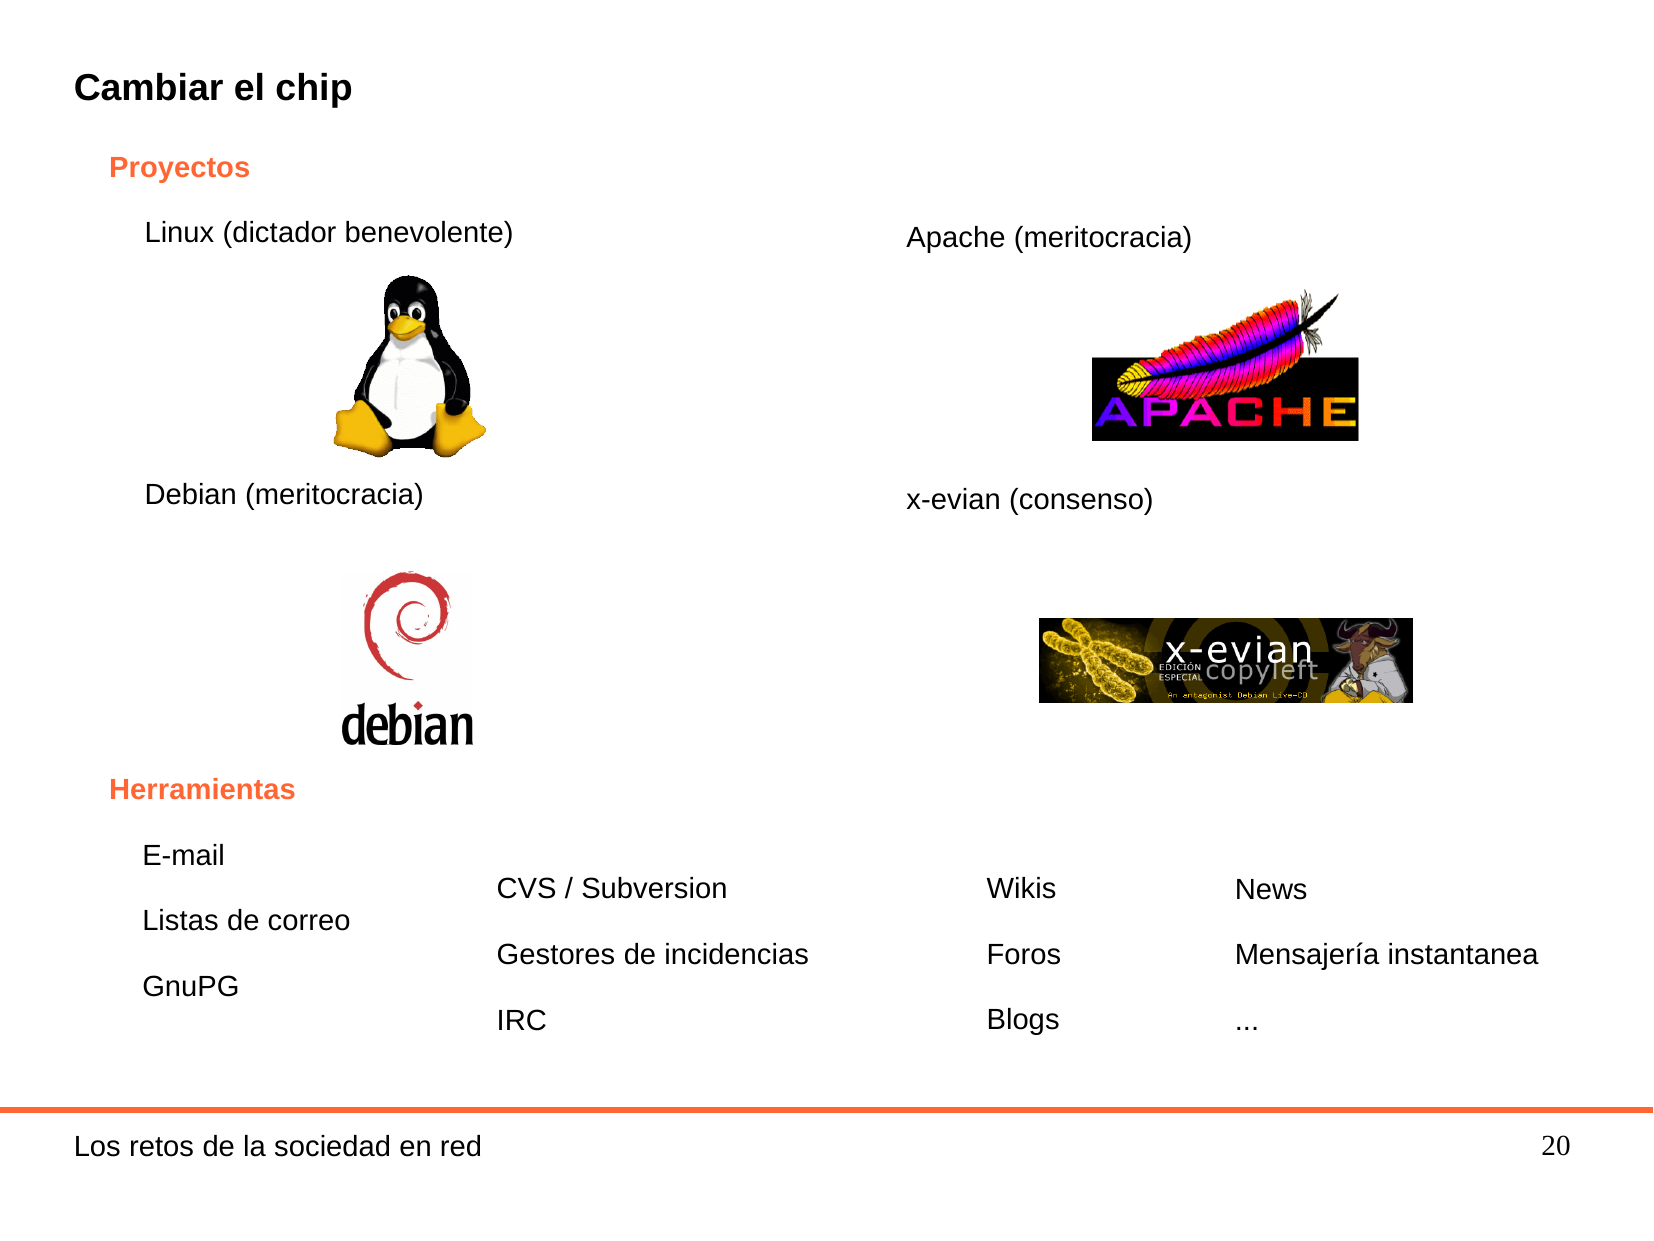

Cambiar el chip
Proyectos
Linux (dictador benevolente)
Debian (meritocracia)
Herramientas
 E-mail
 Listas de correo
 GnuPG
Apache (meritocracia)
x-evian (consenso)
 Wikis
 Foros
 Blogs
 CVS / Subversion
 Gestores de incidencias
 IRC
 News
 Mensajería instantanea
 ...
Los retos de la sociedad en red
20